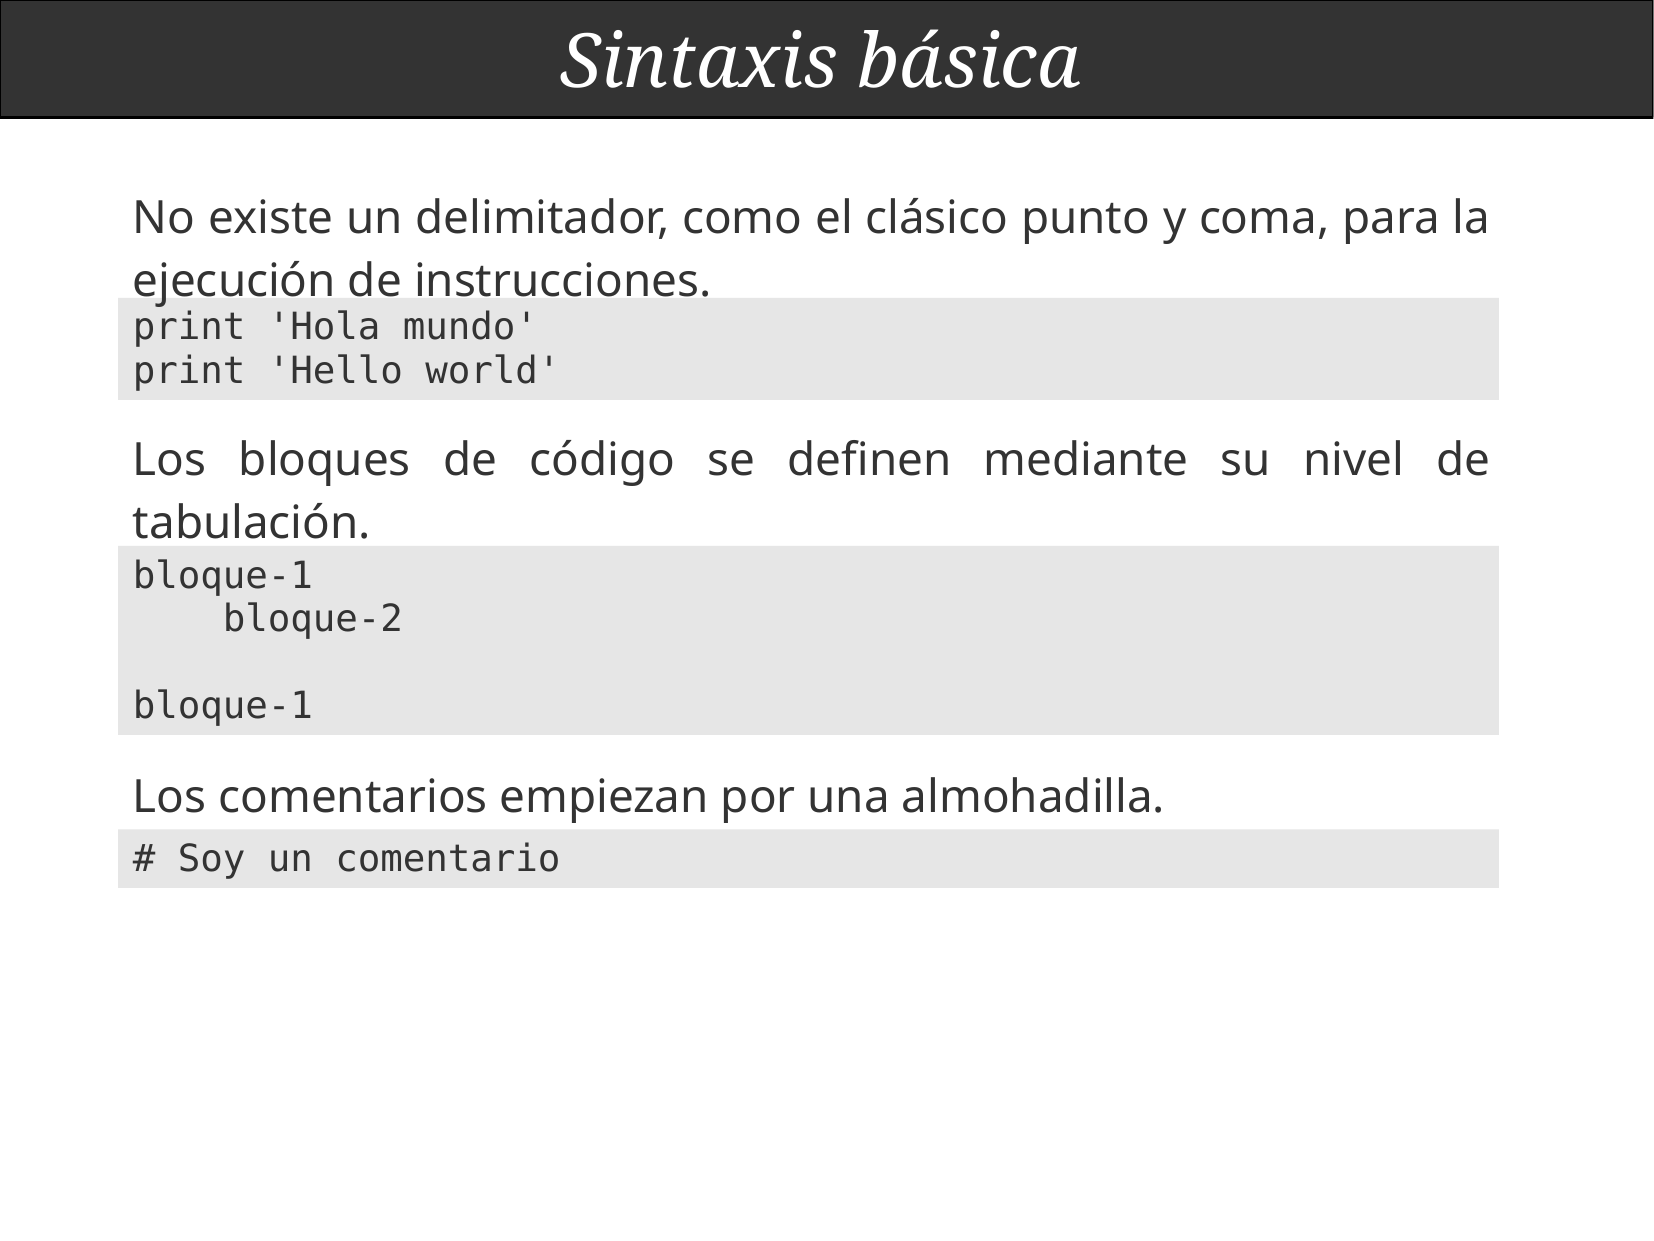

Sintaxis básica
No existe un delimitador, como el clásico punto y coma, para la ejecución de instrucciones.
print 'Hola mundo'
print 'Hello world'
Los bloques de código se definen mediante su nivel de tabulación.
bloque-1
 bloque-2
bloque-1
Los comentarios empiezan por una almohadilla.
# Soy un comentario